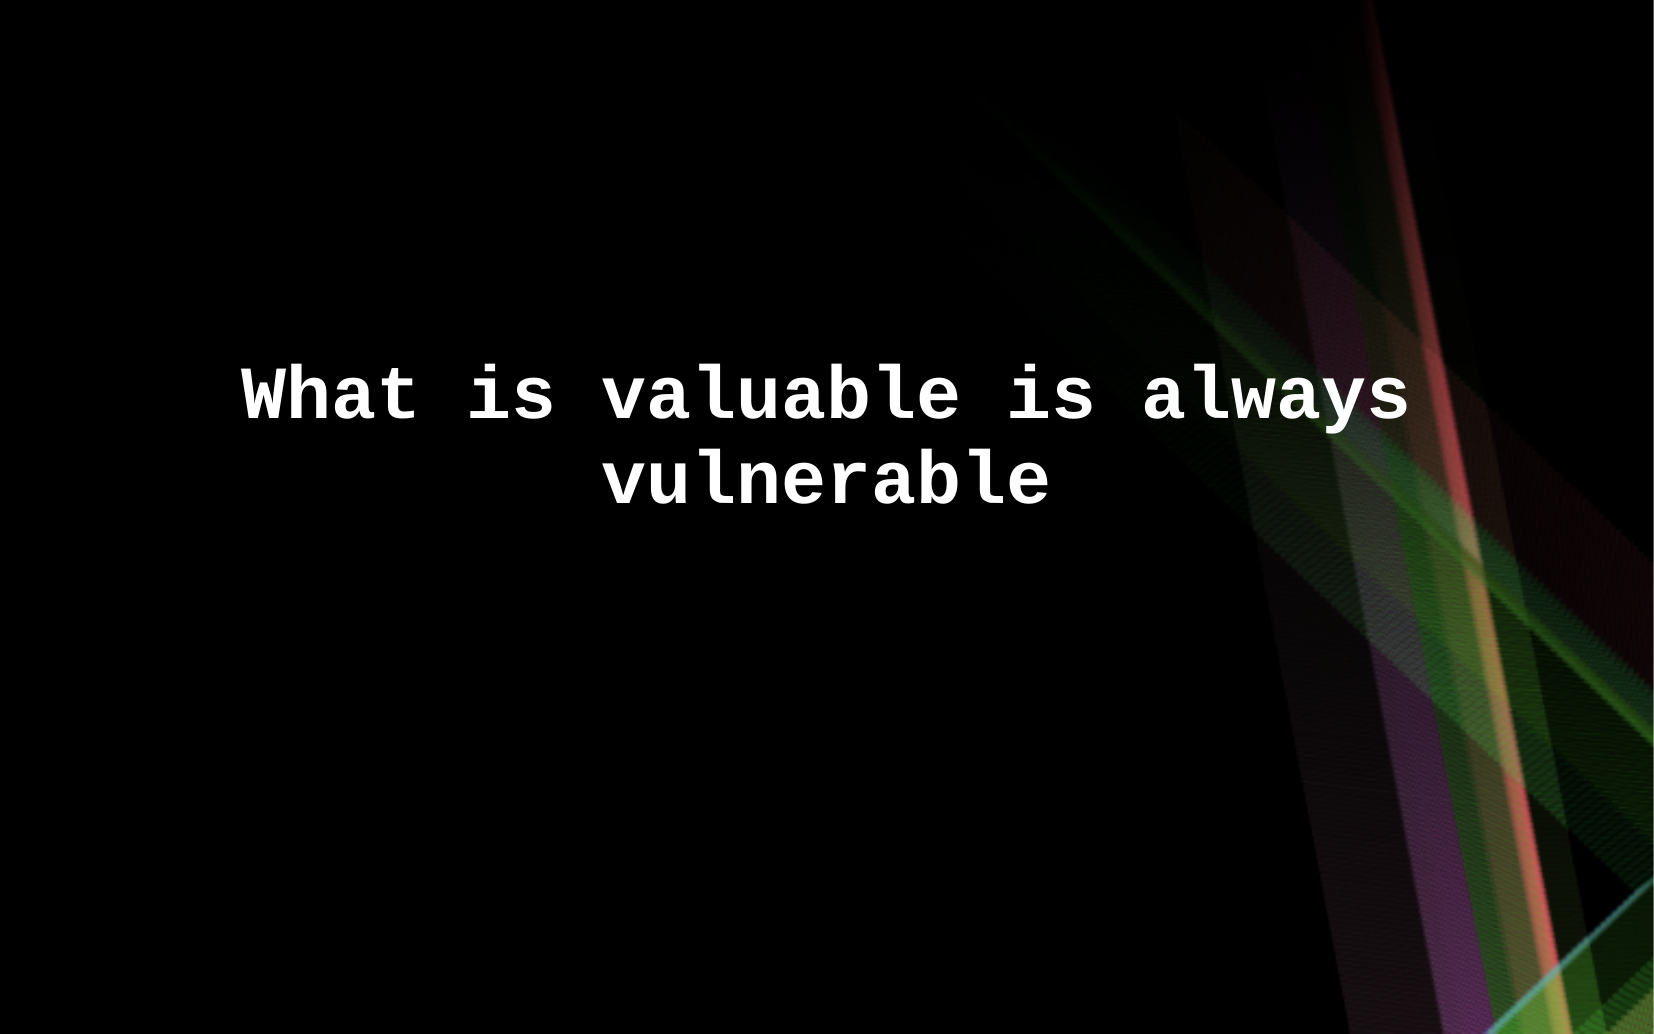

# What is valuable is always vulnerable